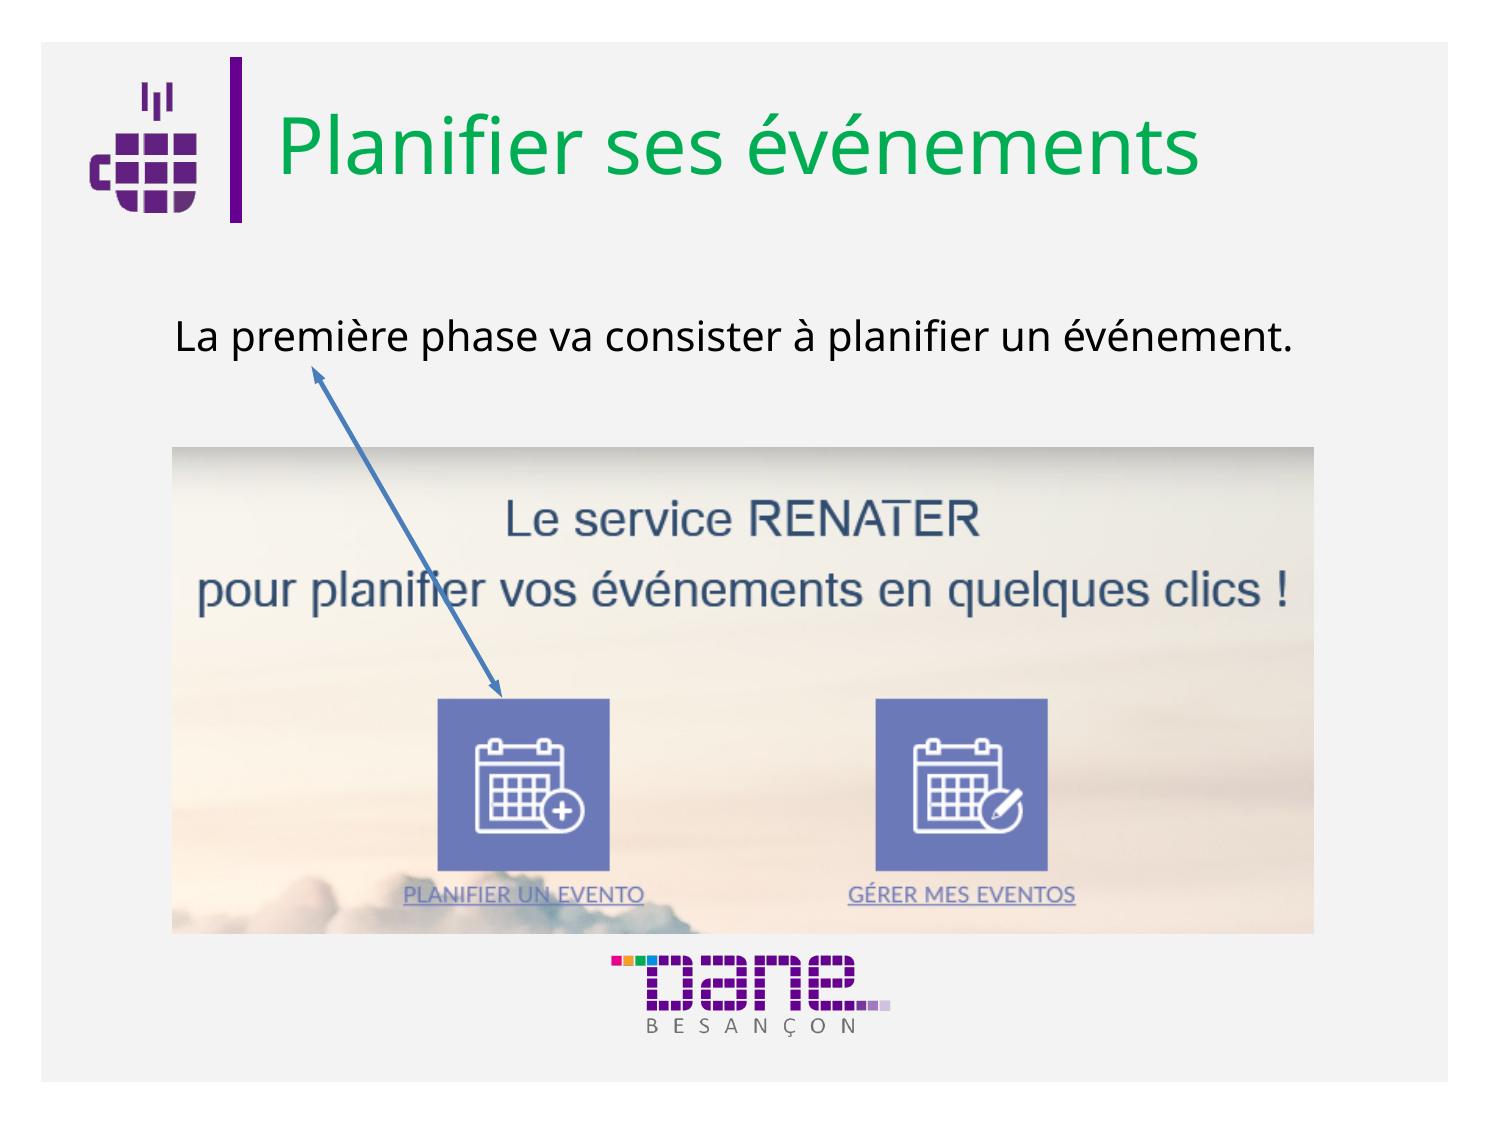

Planifier ses événements
La première phase va consister à planifier un événement.